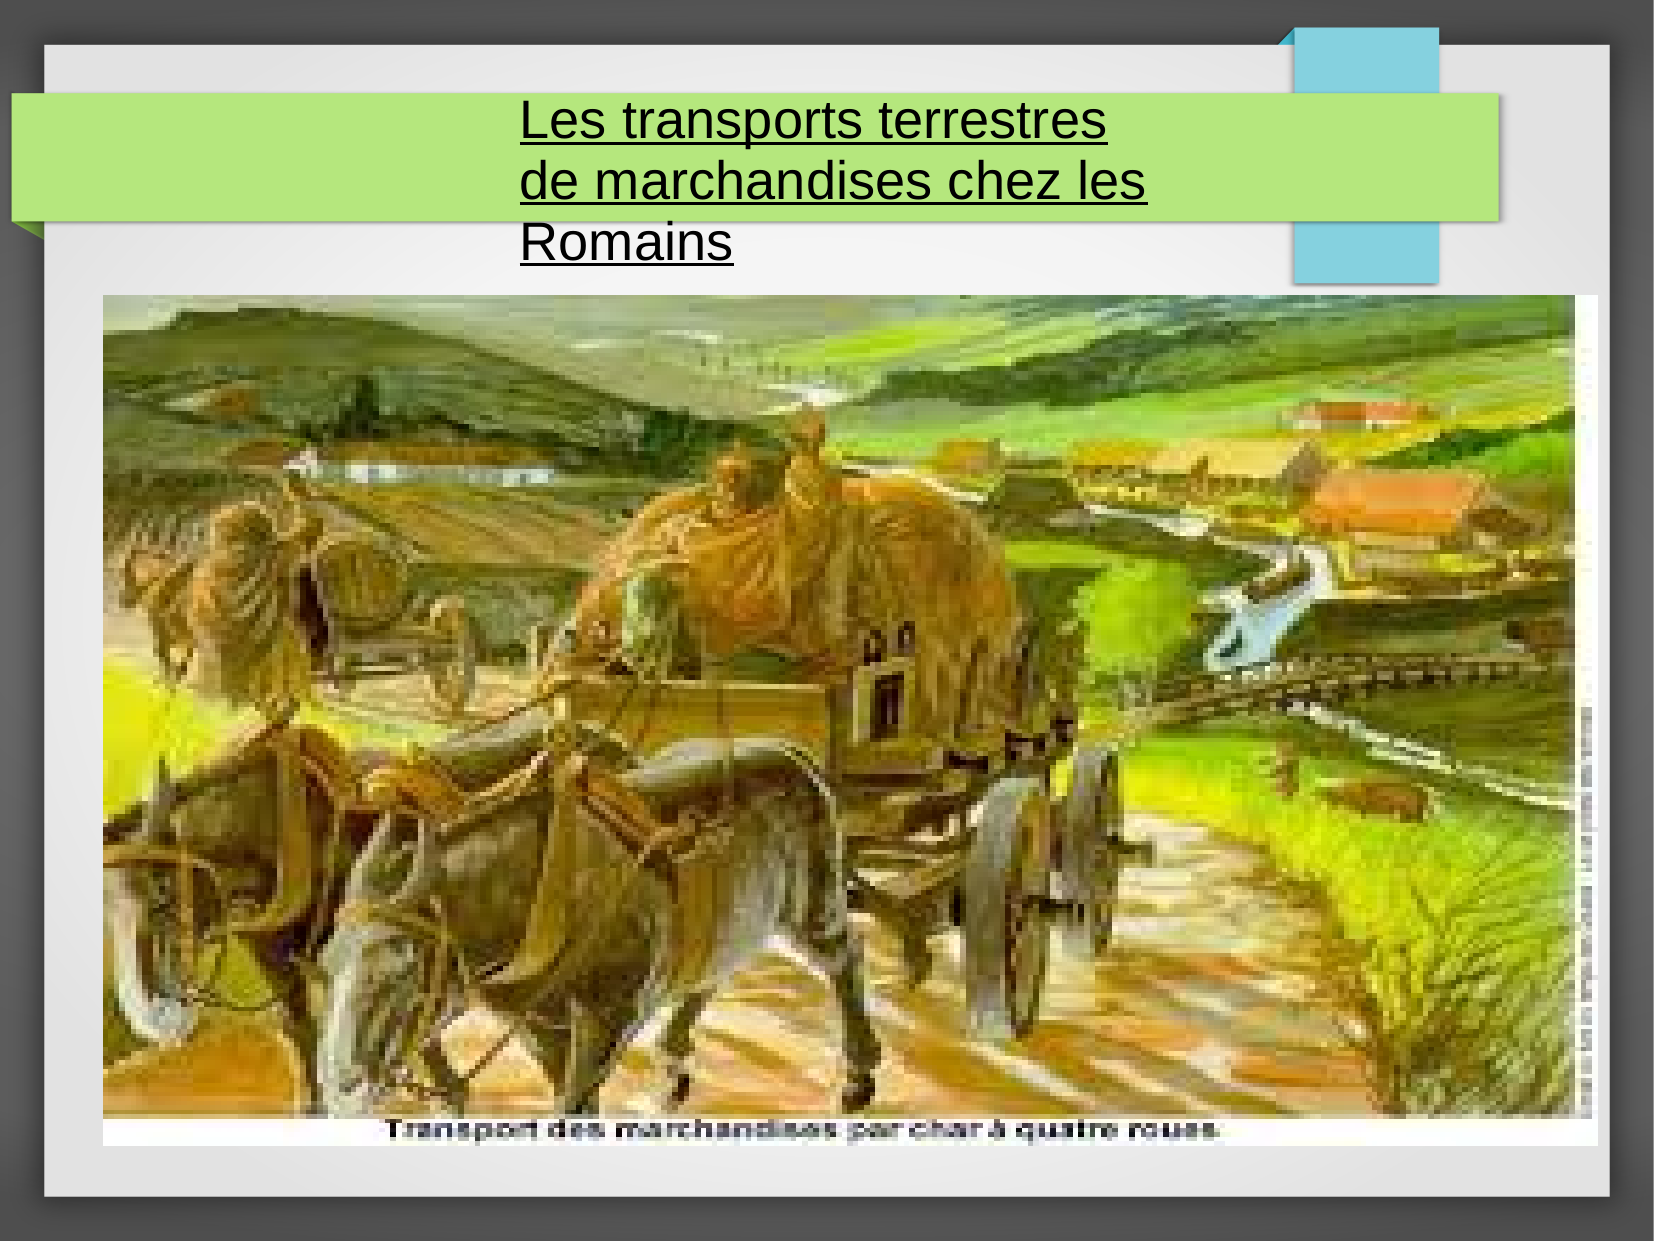

# Les transports terrestres de marchandises chez les Romains